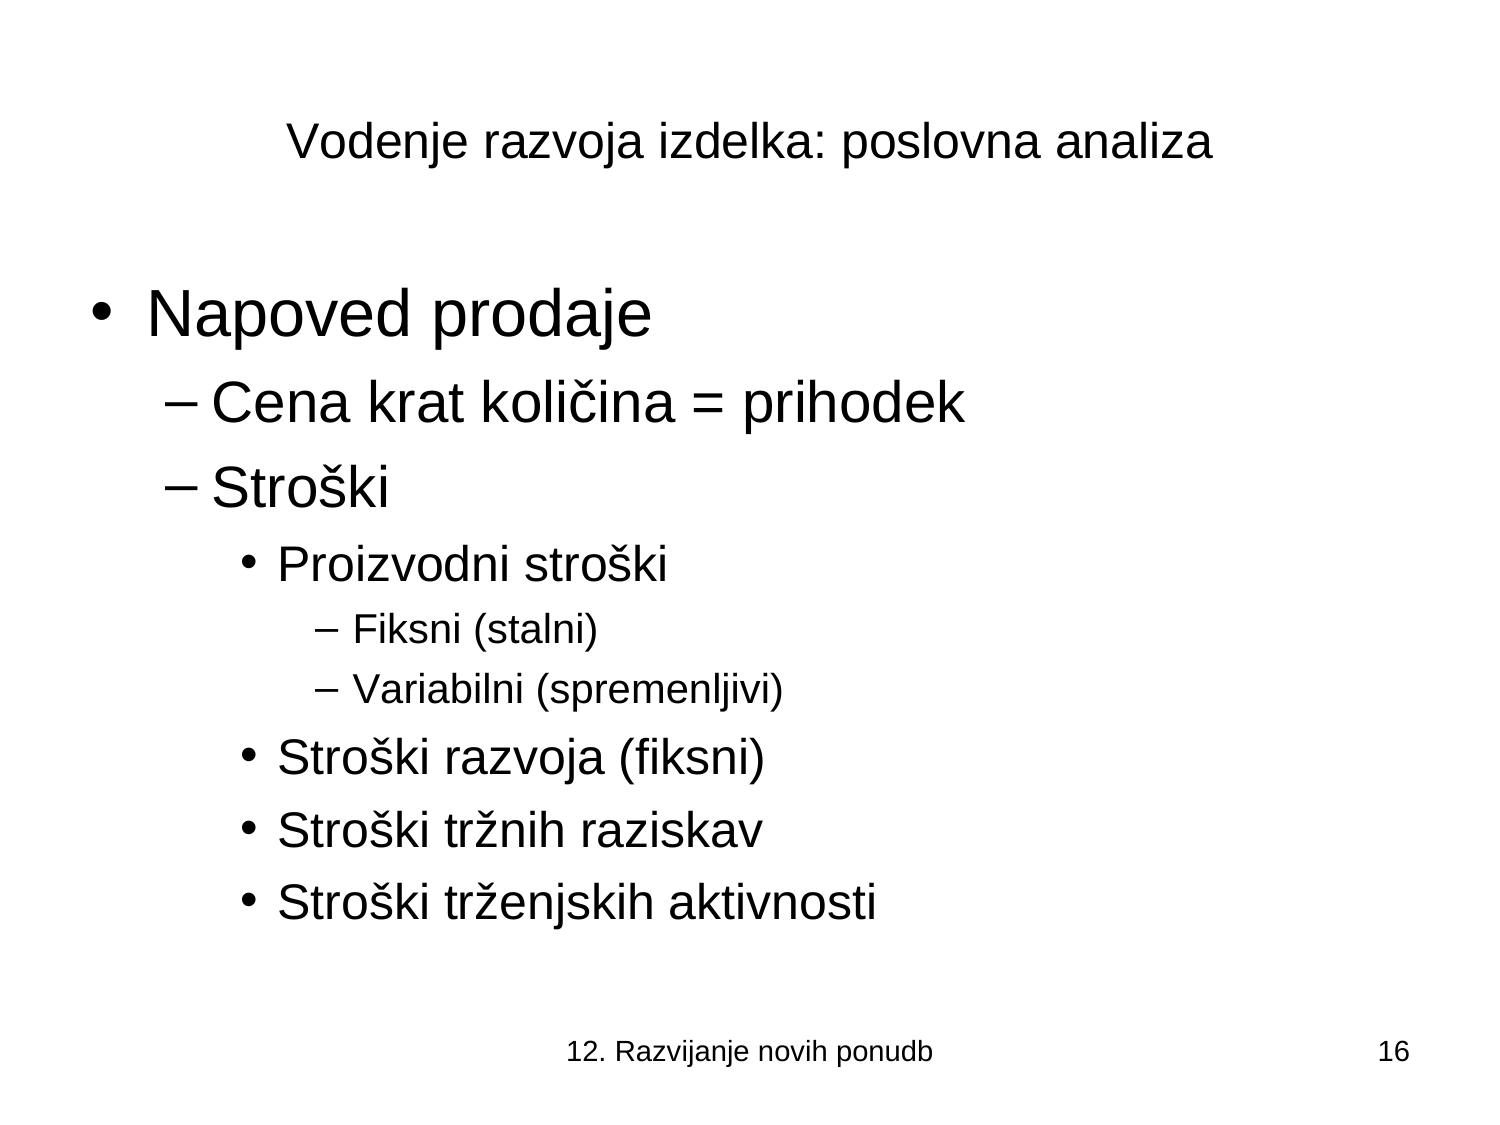

# Vodenje razvoja izdelka: poslovna analiza
Napoved prodaje
Cena krat količina = prihodek
Stroški
Proizvodni stroški
Fiksni (stalni)
Variabilni (spremenljivi)
Stroški razvoja (fiksni)
Stroški tržnih raziskav
Stroški trženjskih aktivnosti
12. Razvijanje novih ponudb